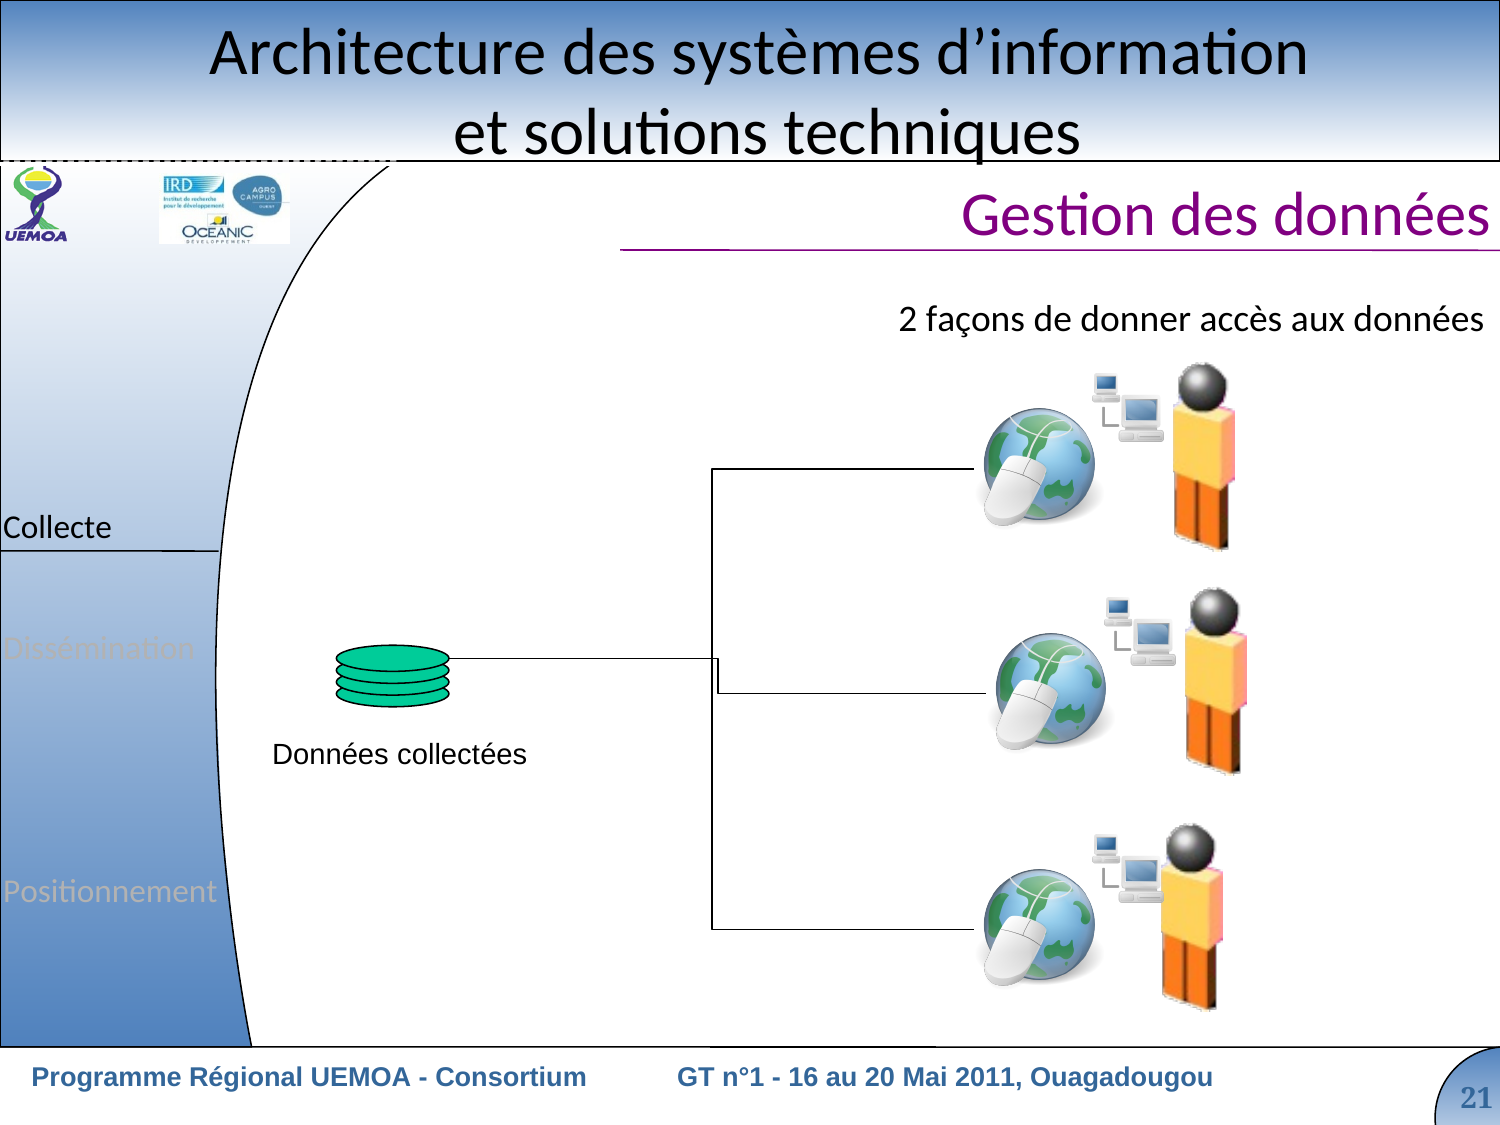

Architecture des systèmes d’information
et solutions techniques
Gestion des données
2 façons de donner accès aux données
Collecte
Dissémination
Positionnement
Données collectées